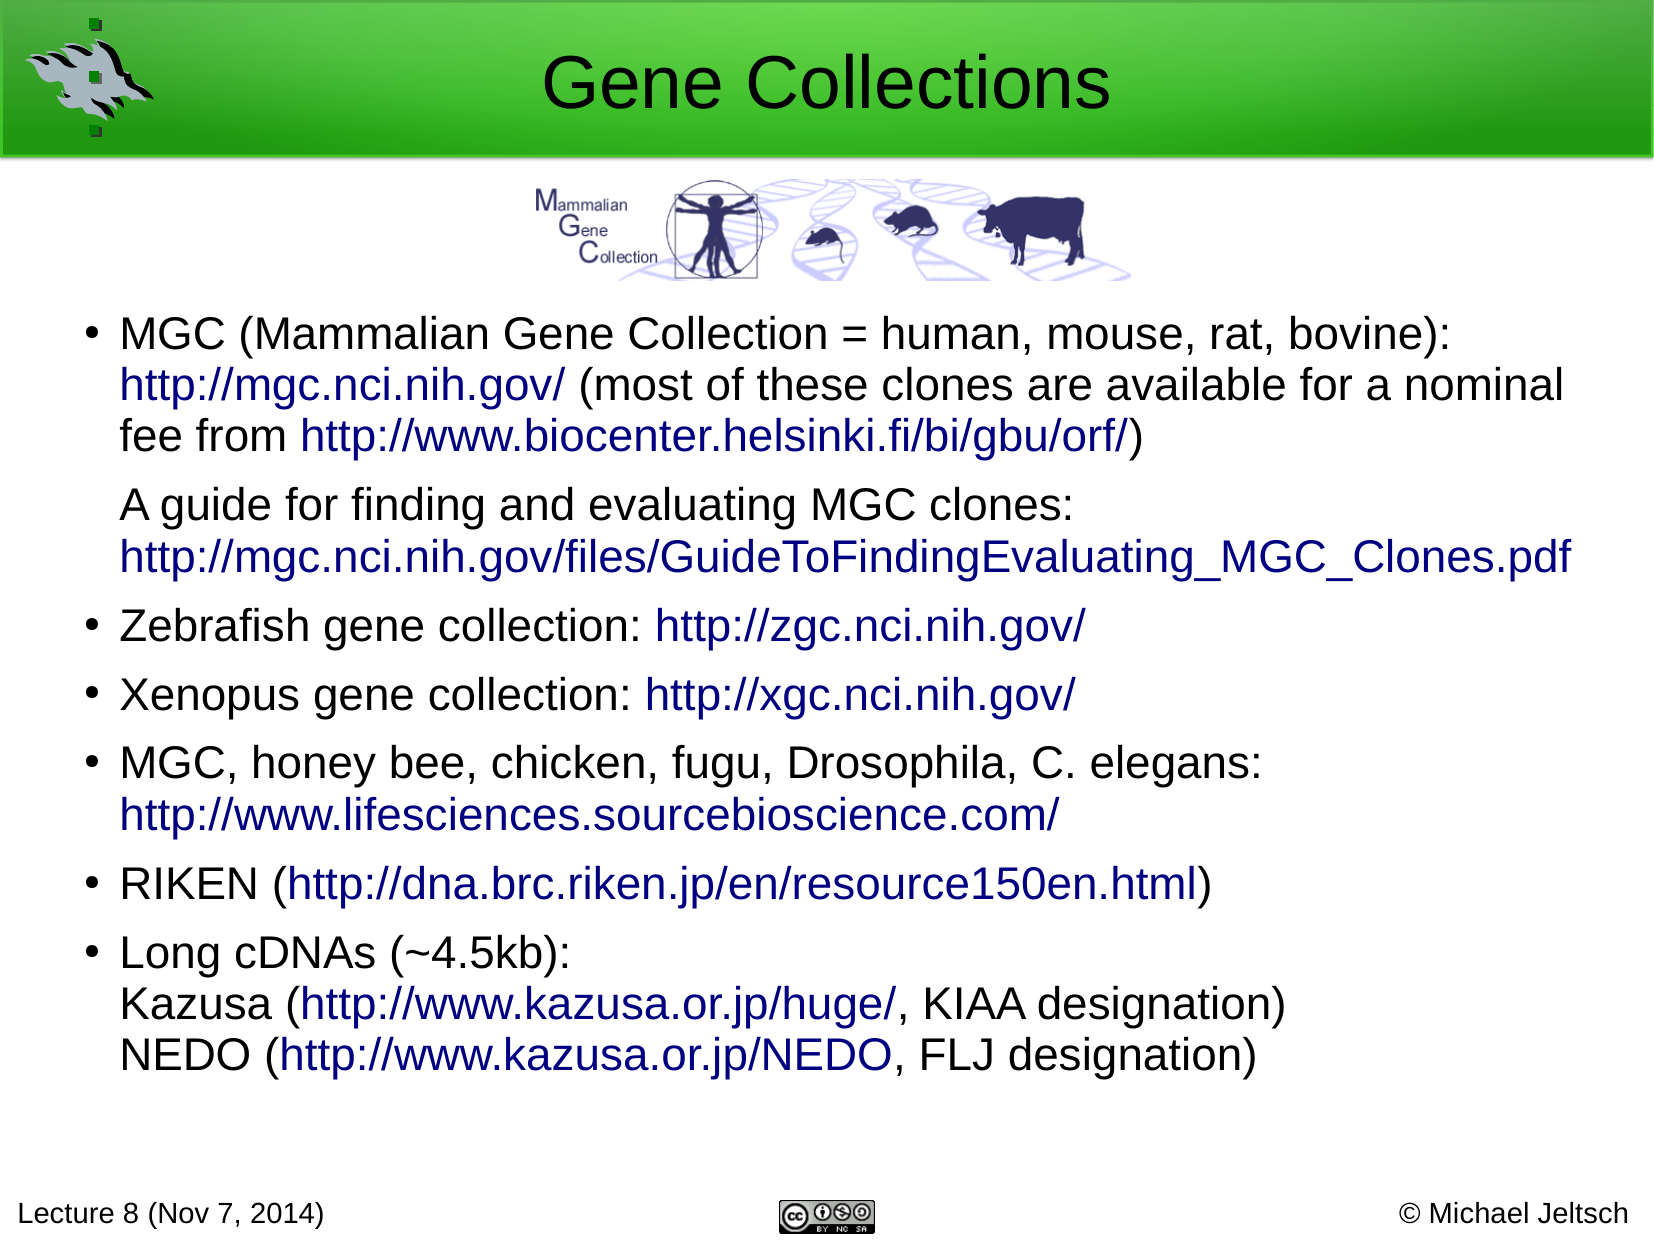

# Gene Collections
MGC (Mammalian Gene Collection = human, mouse, rat, bovine): http://mgc.nci.nih.gov/ (most of these clones are available for a nominal fee from http://www.biocenter.helsinki.fi/bi/gbu/orf/)
A guide for finding and evaluating MGC clones: http://mgc.nci.nih.gov/files/GuideToFindingEvaluating_MGC_Clones.pdf
Zebrafish gene collection: http://zgc.nci.nih.gov/
Xenopus gene collection: http://xgc.nci.nih.gov/
MGC, honey bee, chicken, fugu, Drosophila, C. elegans: http://www.lifesciences.sourcebioscience.com/
RIKEN (http://dna.brc.riken.jp/en/resource150en.html)
Long cDNAs (~4.5kb):
Kazusa (http://www.kazusa.or.jp/huge/, KIAA designation)
NEDO (http://www.kazusa.or.jp/NEDO, FLJ designation)